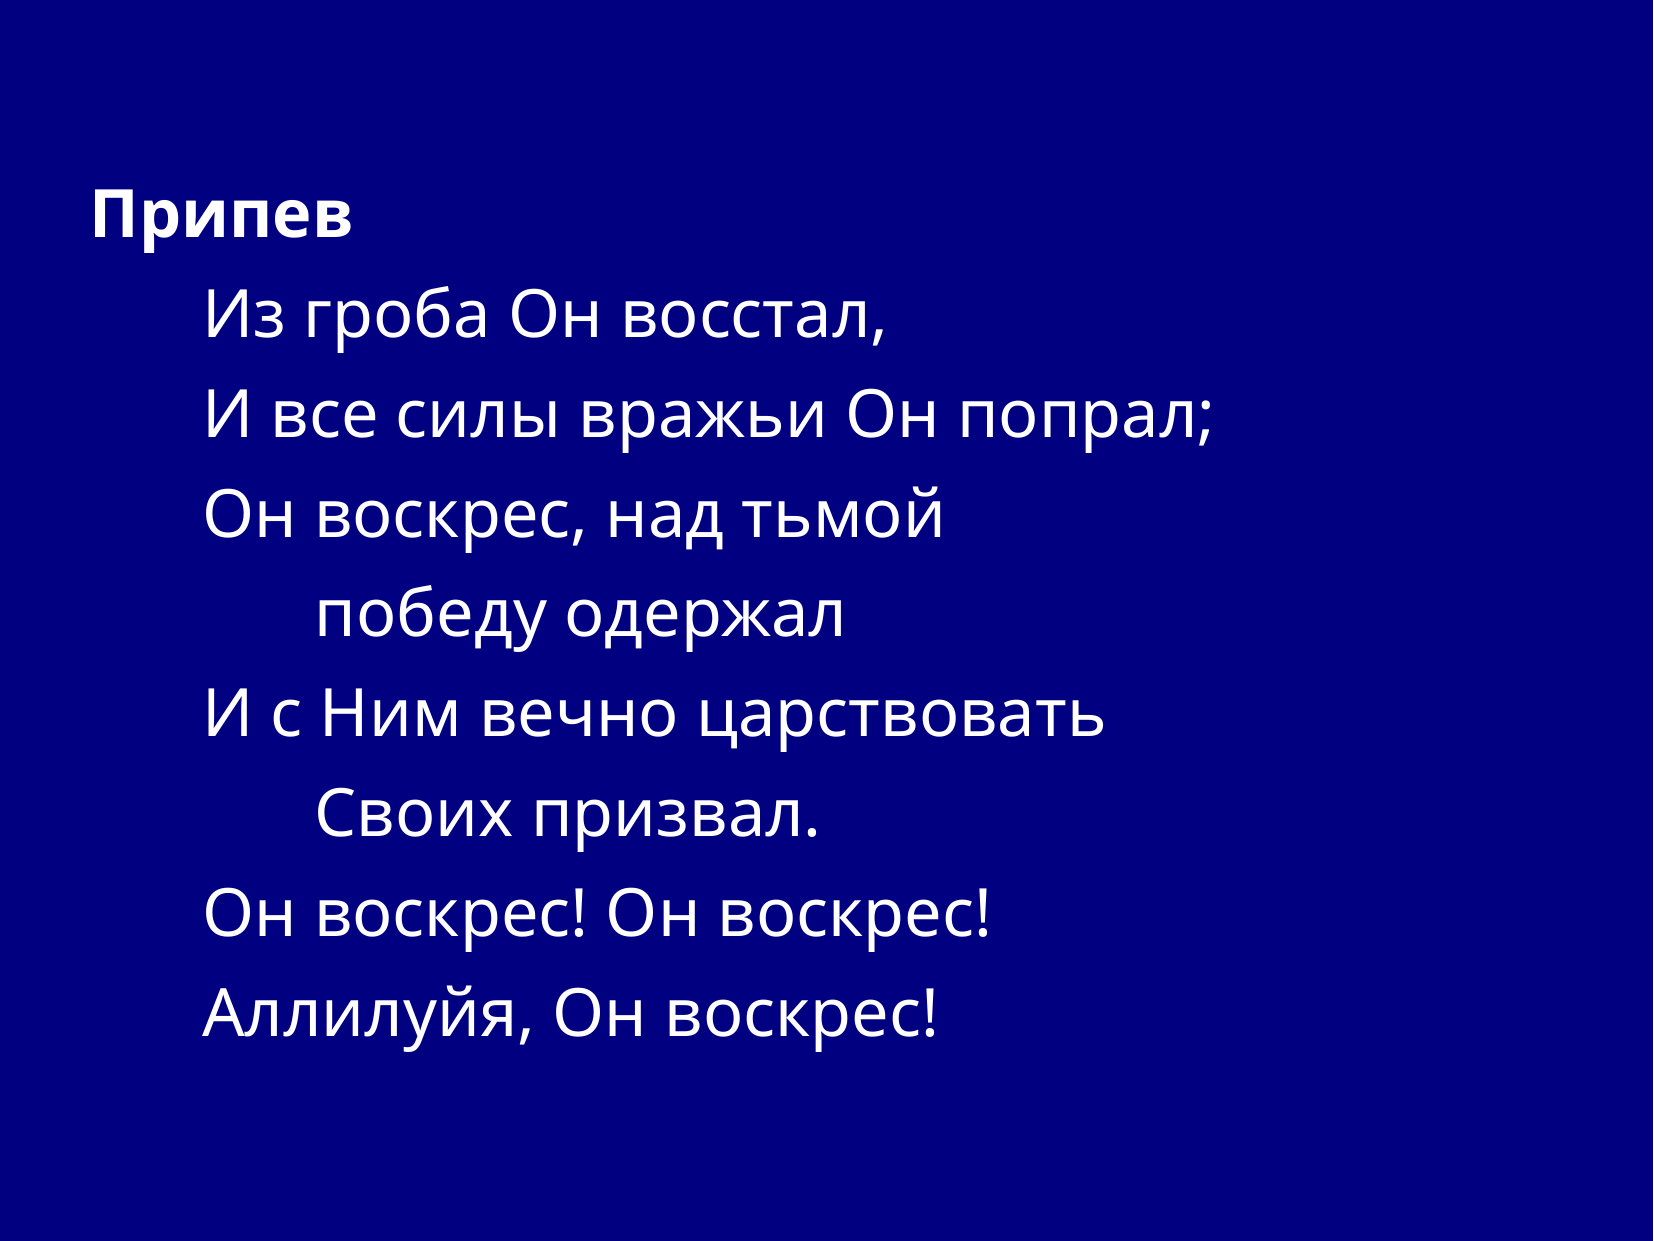

Припев
	Из гроба Он восстал,
	И все силы вражьи Он попрал;
	Он воскрес, над тьмой
		победу одержал
	И с Ним вечно царствовать
		Своих призвал.
	Он воскрес! Он воскрес!
	Аллилуйя, Он воскрес!